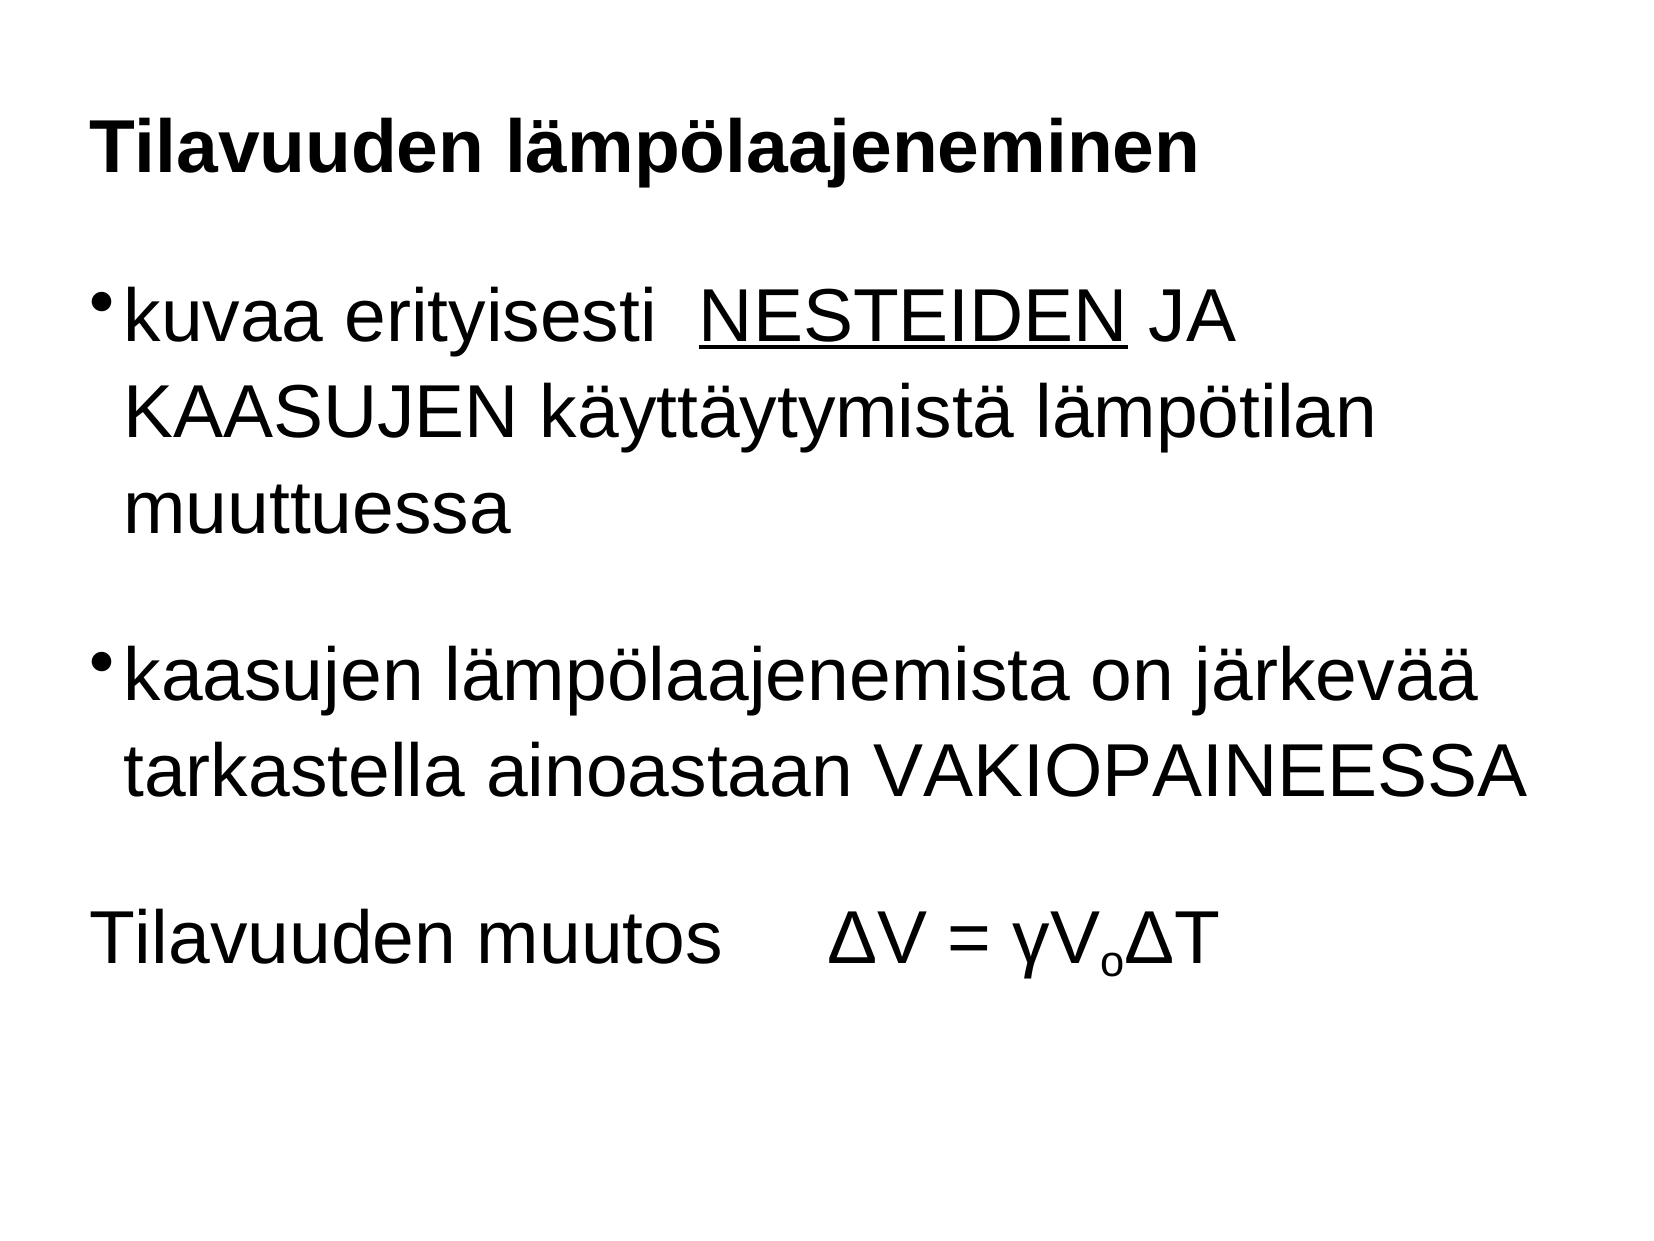

Tilavuuden lämpölaajeneminen
kuvaa erityisesti NESTEIDEN JA KAASUJEN käyttäytymistä lämpötilan muuttuessa
kaasujen lämpölaajenemista on järkevää tarkastella ainoastaan VAKIOPAINEESSA
Tilavuuden muutos ΔV = γVoΔT